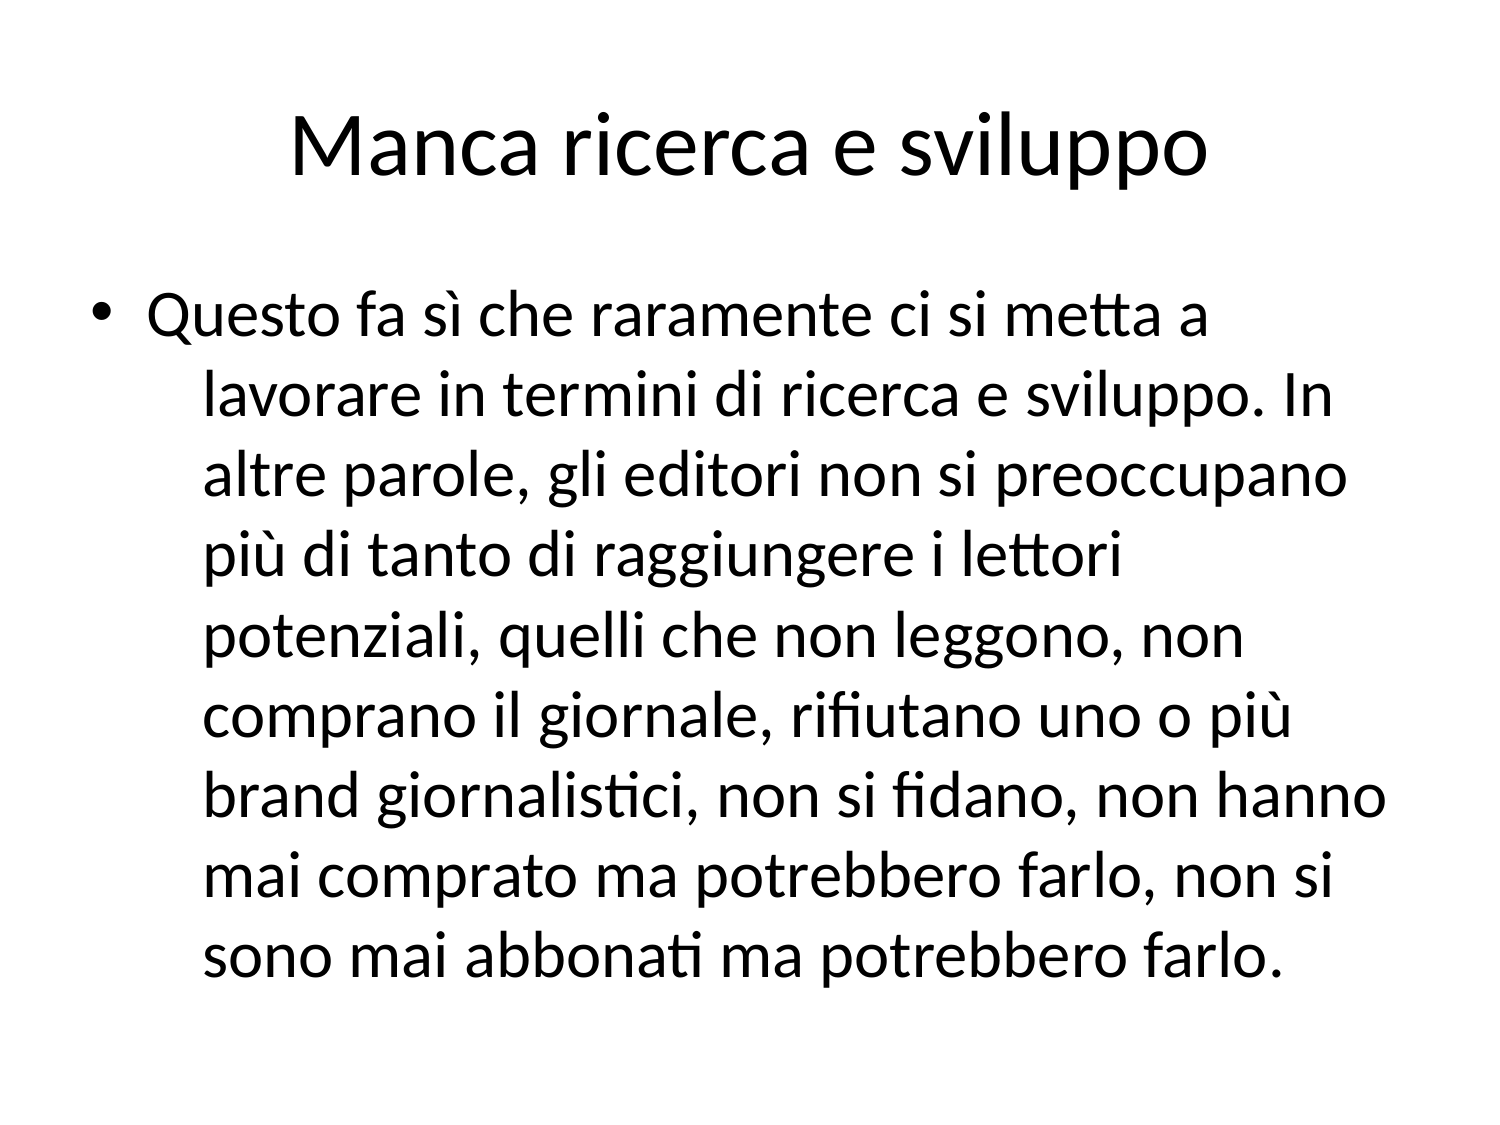

# Manca ricerca e sviluppo
Questo fa sì che raramente ci si metta a lavorare in termini di ricerca e sviluppo. In altre parole, gli editori non si preoccupano più di tanto di raggiungere i lettori potenziali, quelli che non leggono, non comprano il giornale, rifiutano uno o più brand giornalistici, non si fidano, non hanno mai comprato ma potrebbero farlo, non si sono mai abbonati ma potrebbero farlo.